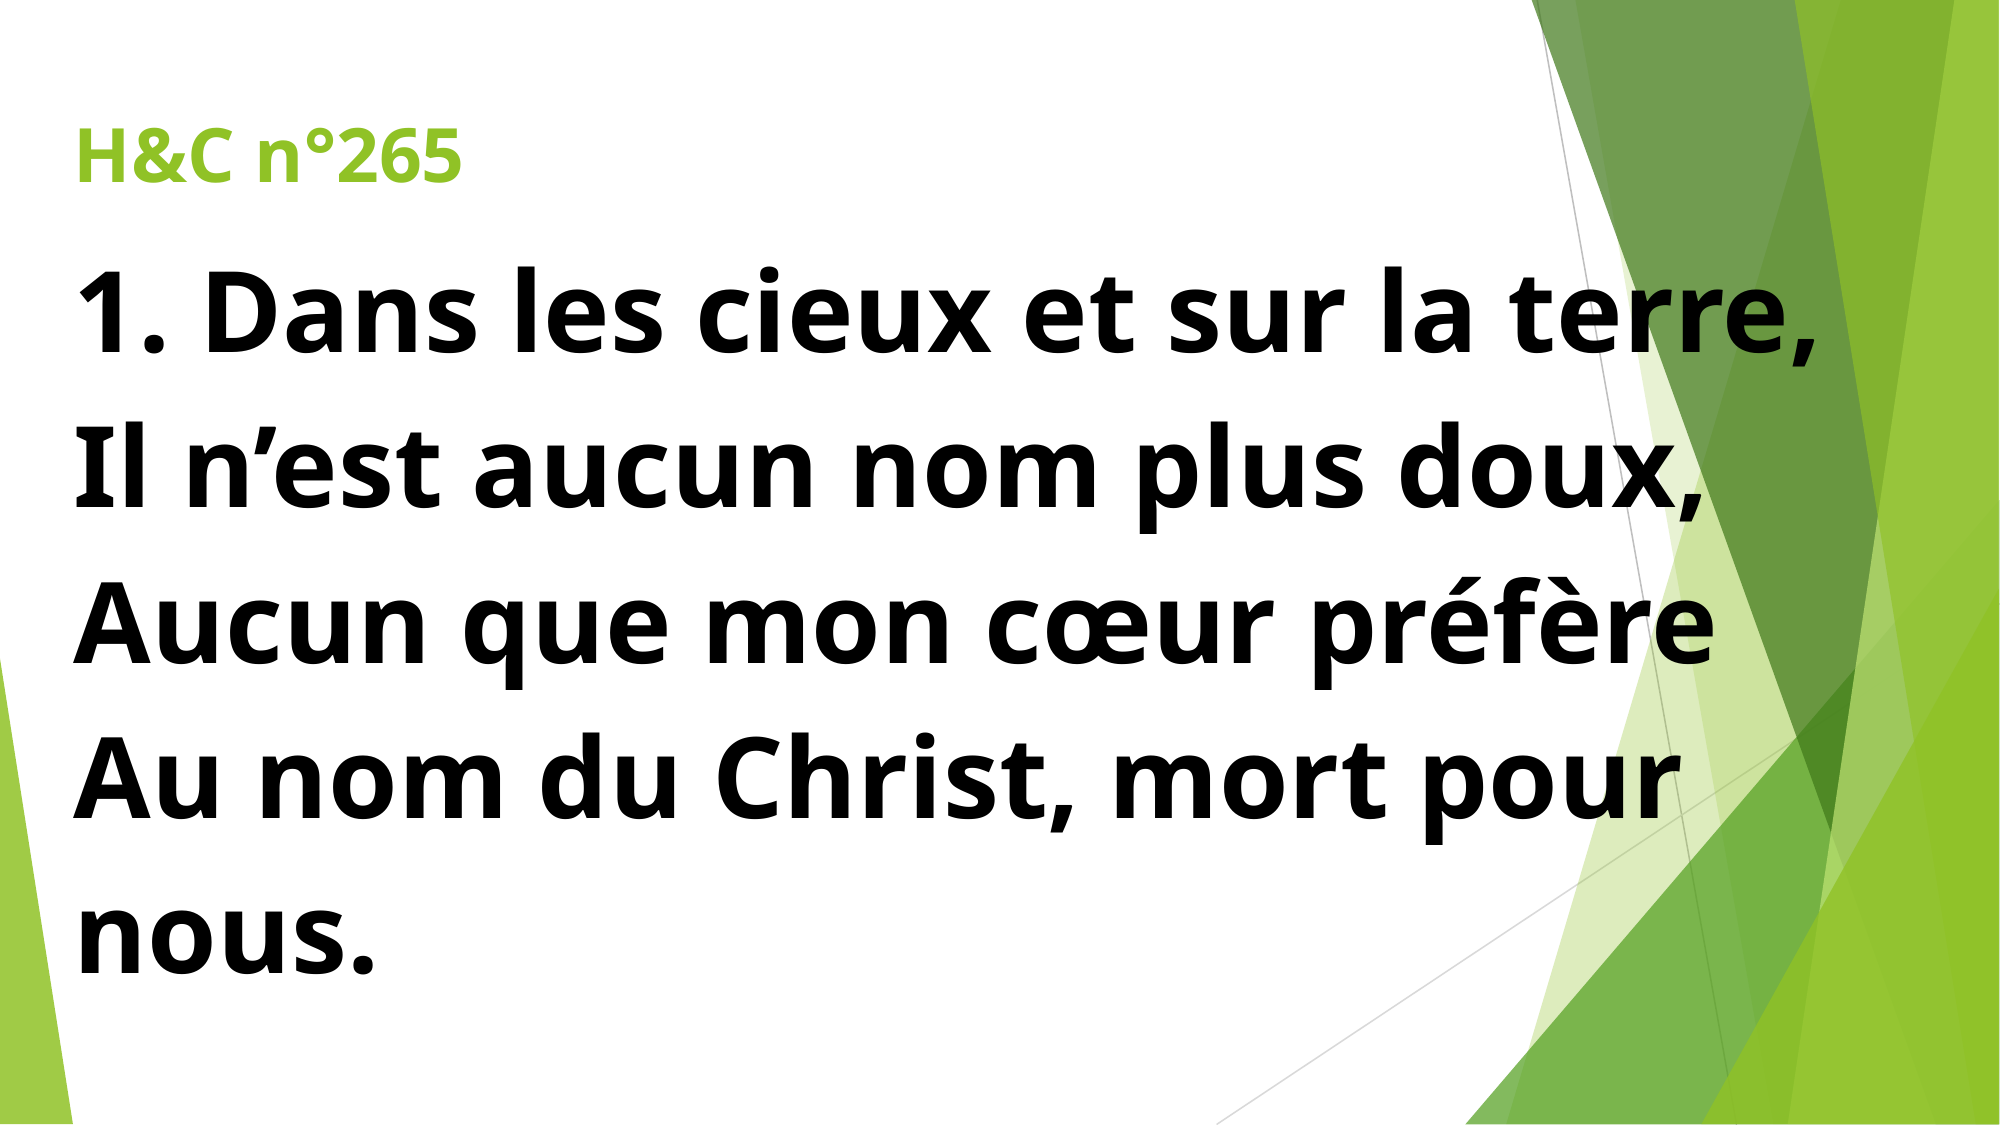

H&C n°265
1. Dans les cieux et sur la terre,
Il n’est aucun nom plus doux,
Aucun que mon cœur préfère
Au nom du Christ, mort pour nous.